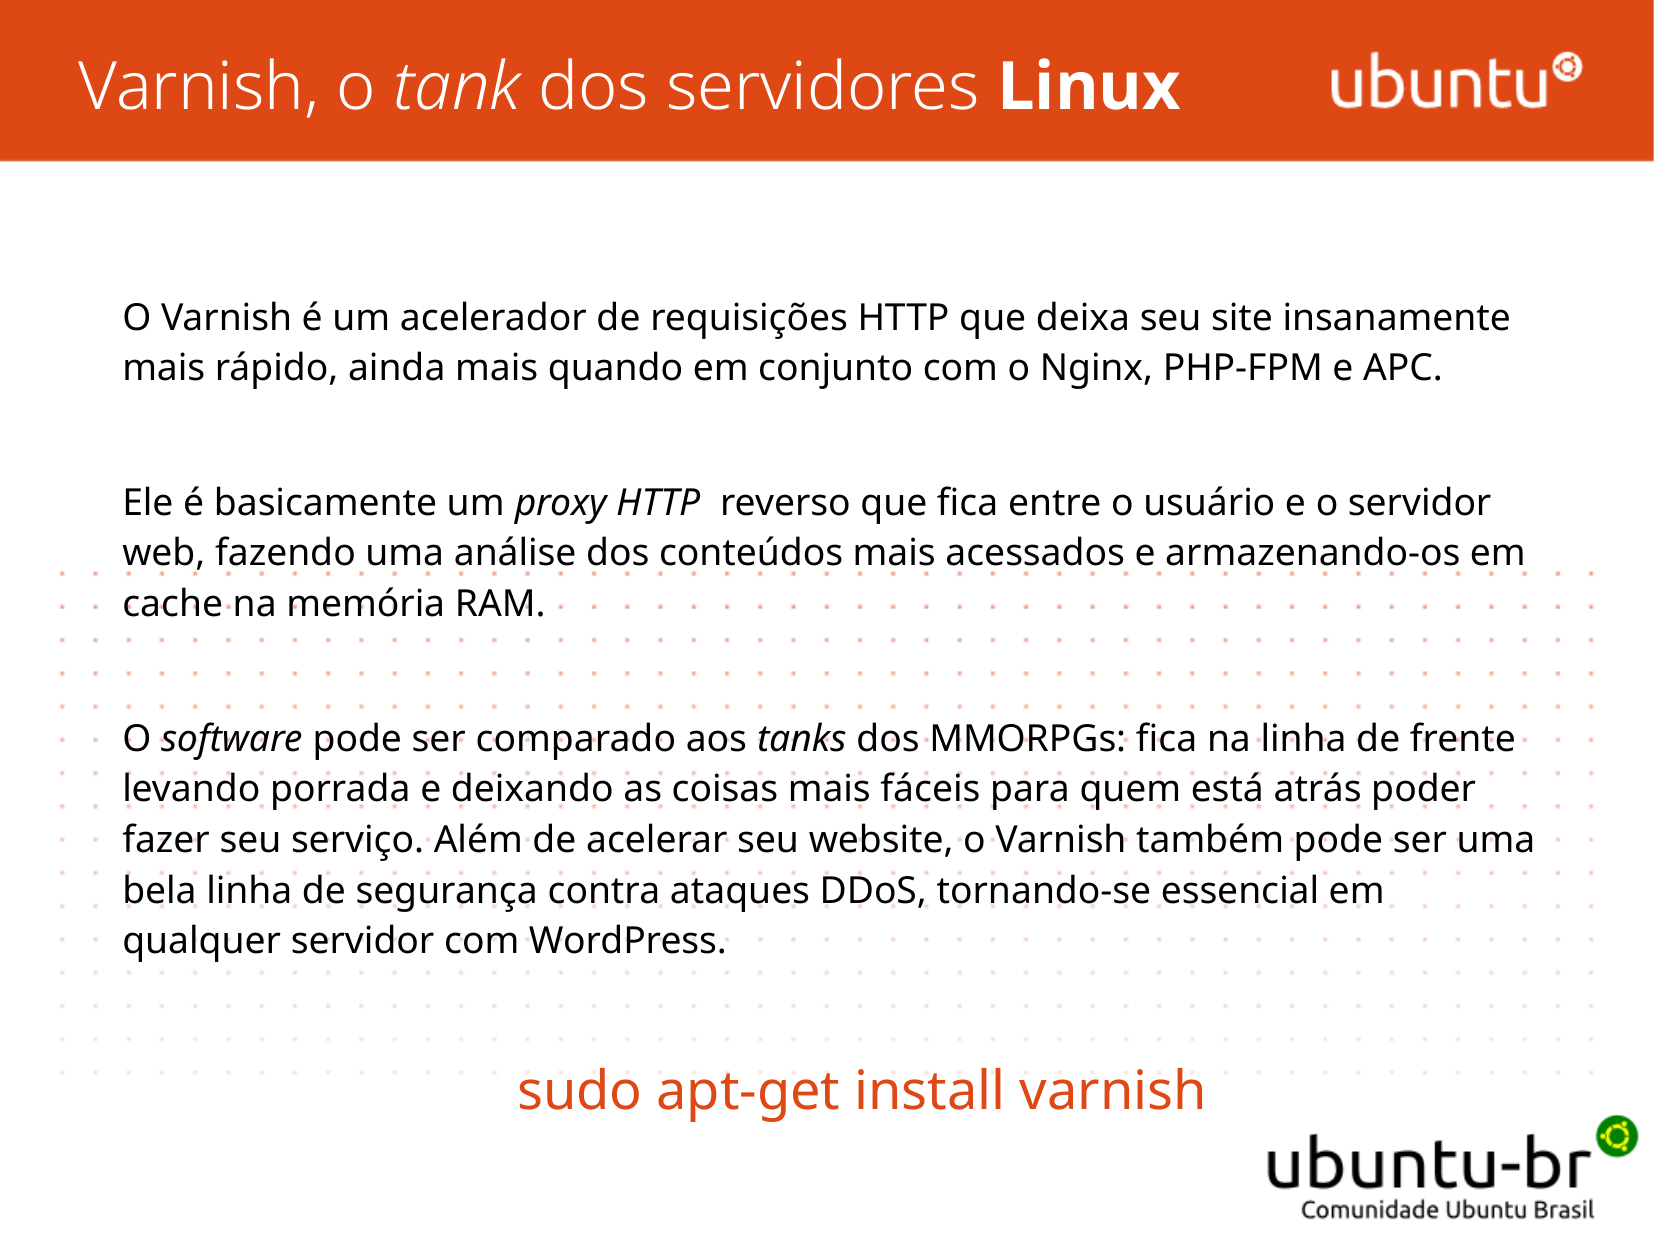

# Varnish, o tank dos servidores Linux
O Varnish é um acelerador de requisições HTTP que deixa seu site insanamente mais rápido, ainda mais quando em conjunto com o Nginx, PHP-FPM e APC.
Ele é basicamente um proxy HTTP reverso que fica entre o usuário e o servidor web, fazendo uma análise dos conteúdos mais acessados e armazenando-os em cache na memória RAM.
O software pode ser comparado aos tanks dos MMORPGs: fica na linha de frente levando porrada e deixando as coisas mais fáceis para quem está atrás poder fazer seu serviço. Além de acelerar seu website, o Varnish também pode ser uma bela linha de segurança contra ataques DDoS, tornando-se essencial em qualquer servidor com WordPress.
sudo apt-get install varnish